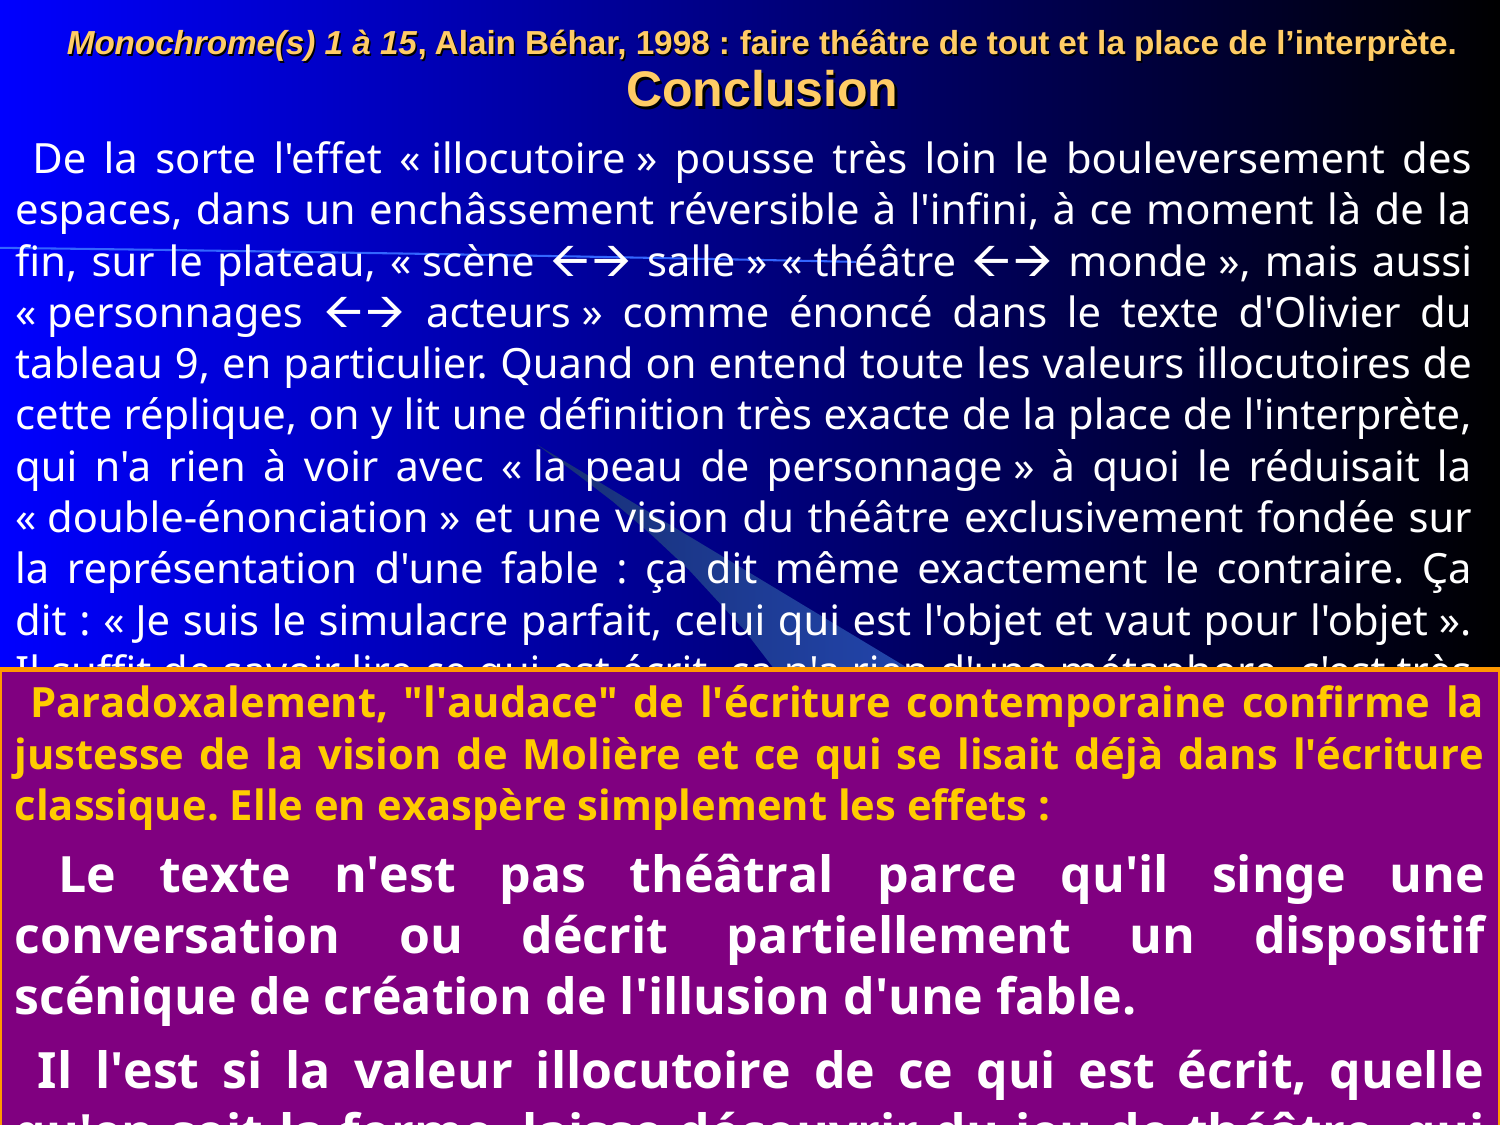

# Monochrome(s) 1 à 15, Alain Béhar, 1998 : faire théâtre de tout et la place de l’interprète. Conclusion
 De la sorte l'effet « illocutoire » pousse très loin le bouleversement des espaces, dans un enchâssement réversible à l'infini, à ce moment là de la fin, sur le plateau, « scène  salle » « théâtre  monde », mais aussi « personnages  acteurs » comme énoncé dans le texte d'Olivier du tableau 9, en particulier. Quand on entend toute les valeurs illocutoires de cette réplique, on y lit une définition très exacte de la place de l'interprète, qui n'a rien à voir avec « la peau de personnage » à quoi le réduisait la « double-énonciation » et une vision du théâtre exclusivement fondée sur la représentation d'une fable : ça dit même exactement le contraire. Ça dit : « Je suis le simulacre parfait, celui qui est l'objet et vaut pour l'objet ». Il suffit de savoir lire ce qui est écrit, ça n'a rien d'une métaphore, c'est très concret : « Ça ne me contient pas. Je contiens ça, l'usage et les rabes. J'expose aussi l'exposition. Je suis l'exposition », c'est à dire : « J'expose le théâtre, je fais le théâtre, je suis le théâtre, je suis tout le théâtre. »
 Paradoxalement, "l'audace" de l'écriture contemporaine confirme la justesse de la vision de Molière et ce qui se lisait déjà dans l'écriture classique. Elle en exaspère simplement les effets :
 Le texte n'est pas théâtral parce qu'il singe une conversation ou décrit partiellement un dispositif scénique de création de l'illusion d'une fable.
 Il l'est si la valeur illocutoire de ce qui est écrit, quelle qu'en soit la forme, laisse découvrir du jeu de théâtre, qui s'affirme d'autant plus spectaculaire qu'il est acte du monde, qui se dit tel en permettant que se joue des propositions émises et reçues en « théâtre dans le théâtre ».